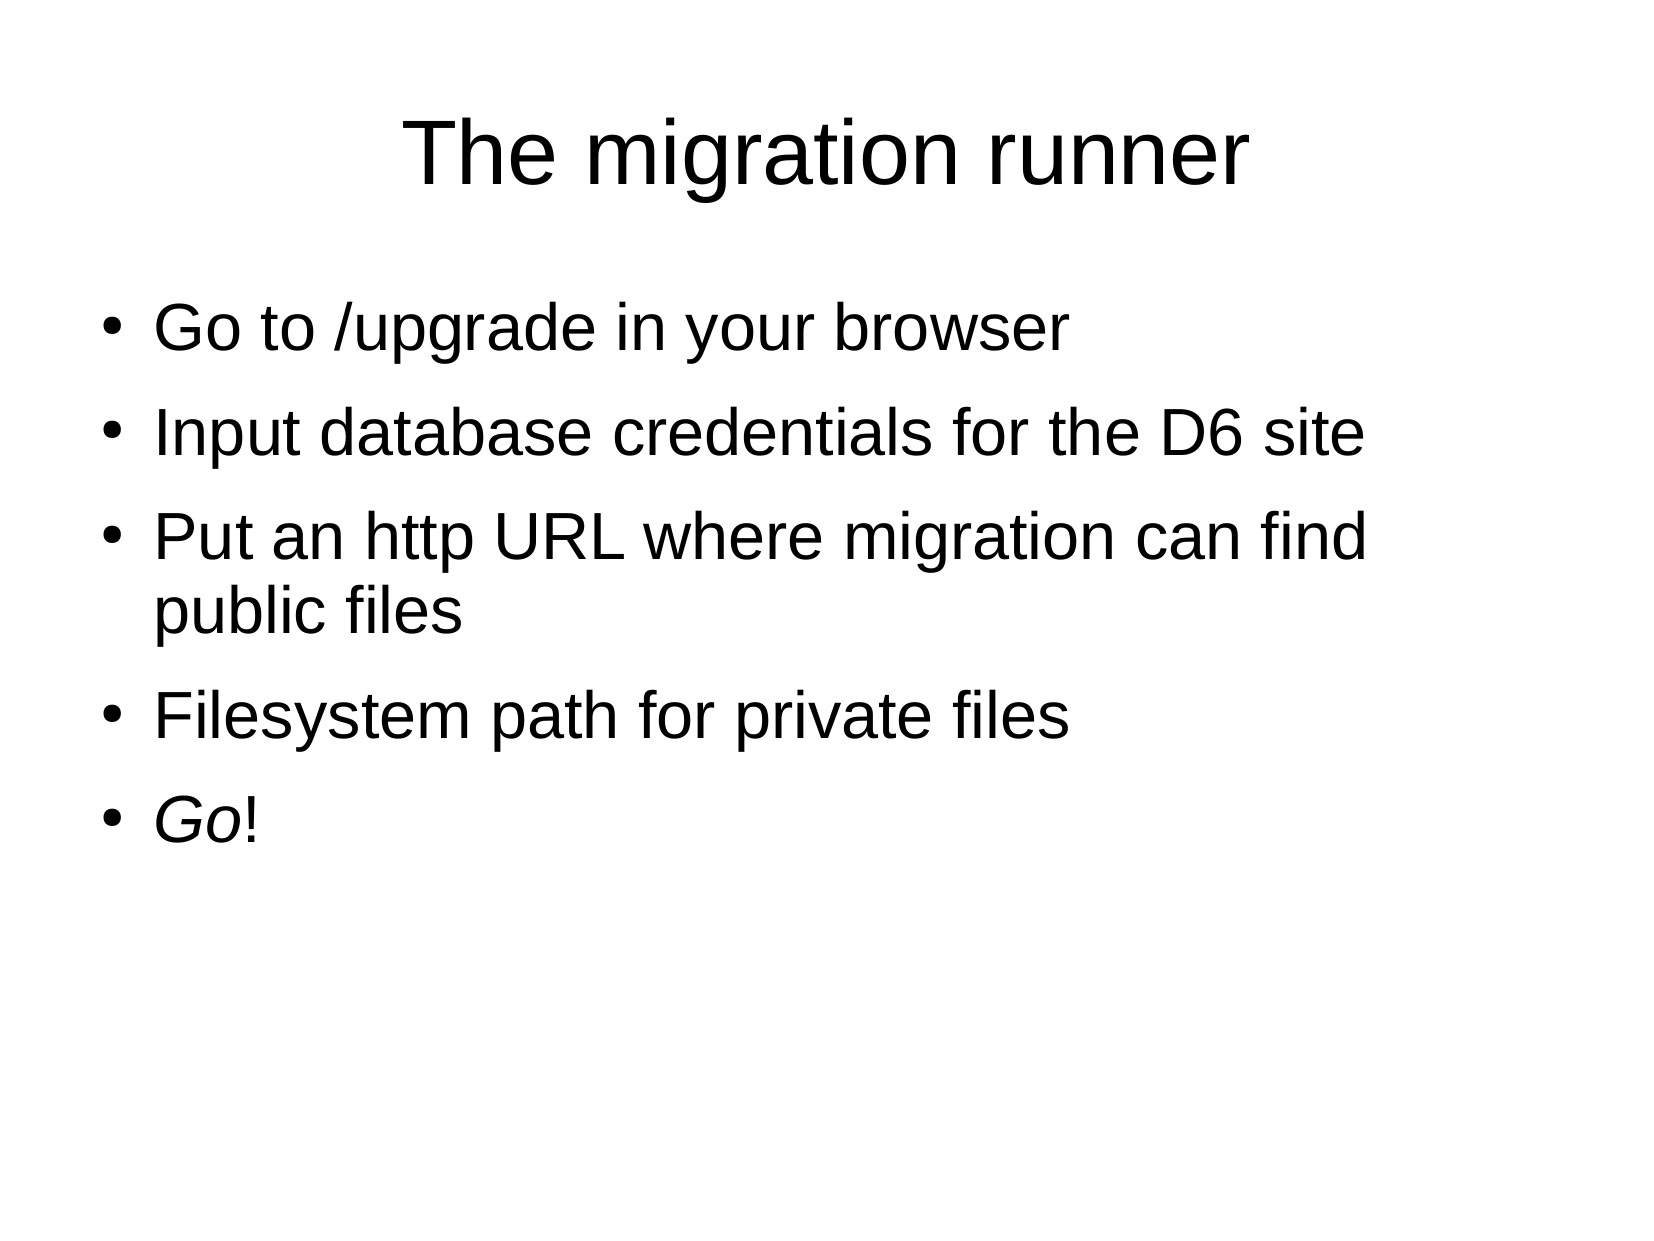

# The migration runner
Go to /upgrade in your browser
Input database credentials for the D6 site
Put an http URL where migration can find public files
Filesystem path for private files
Go!